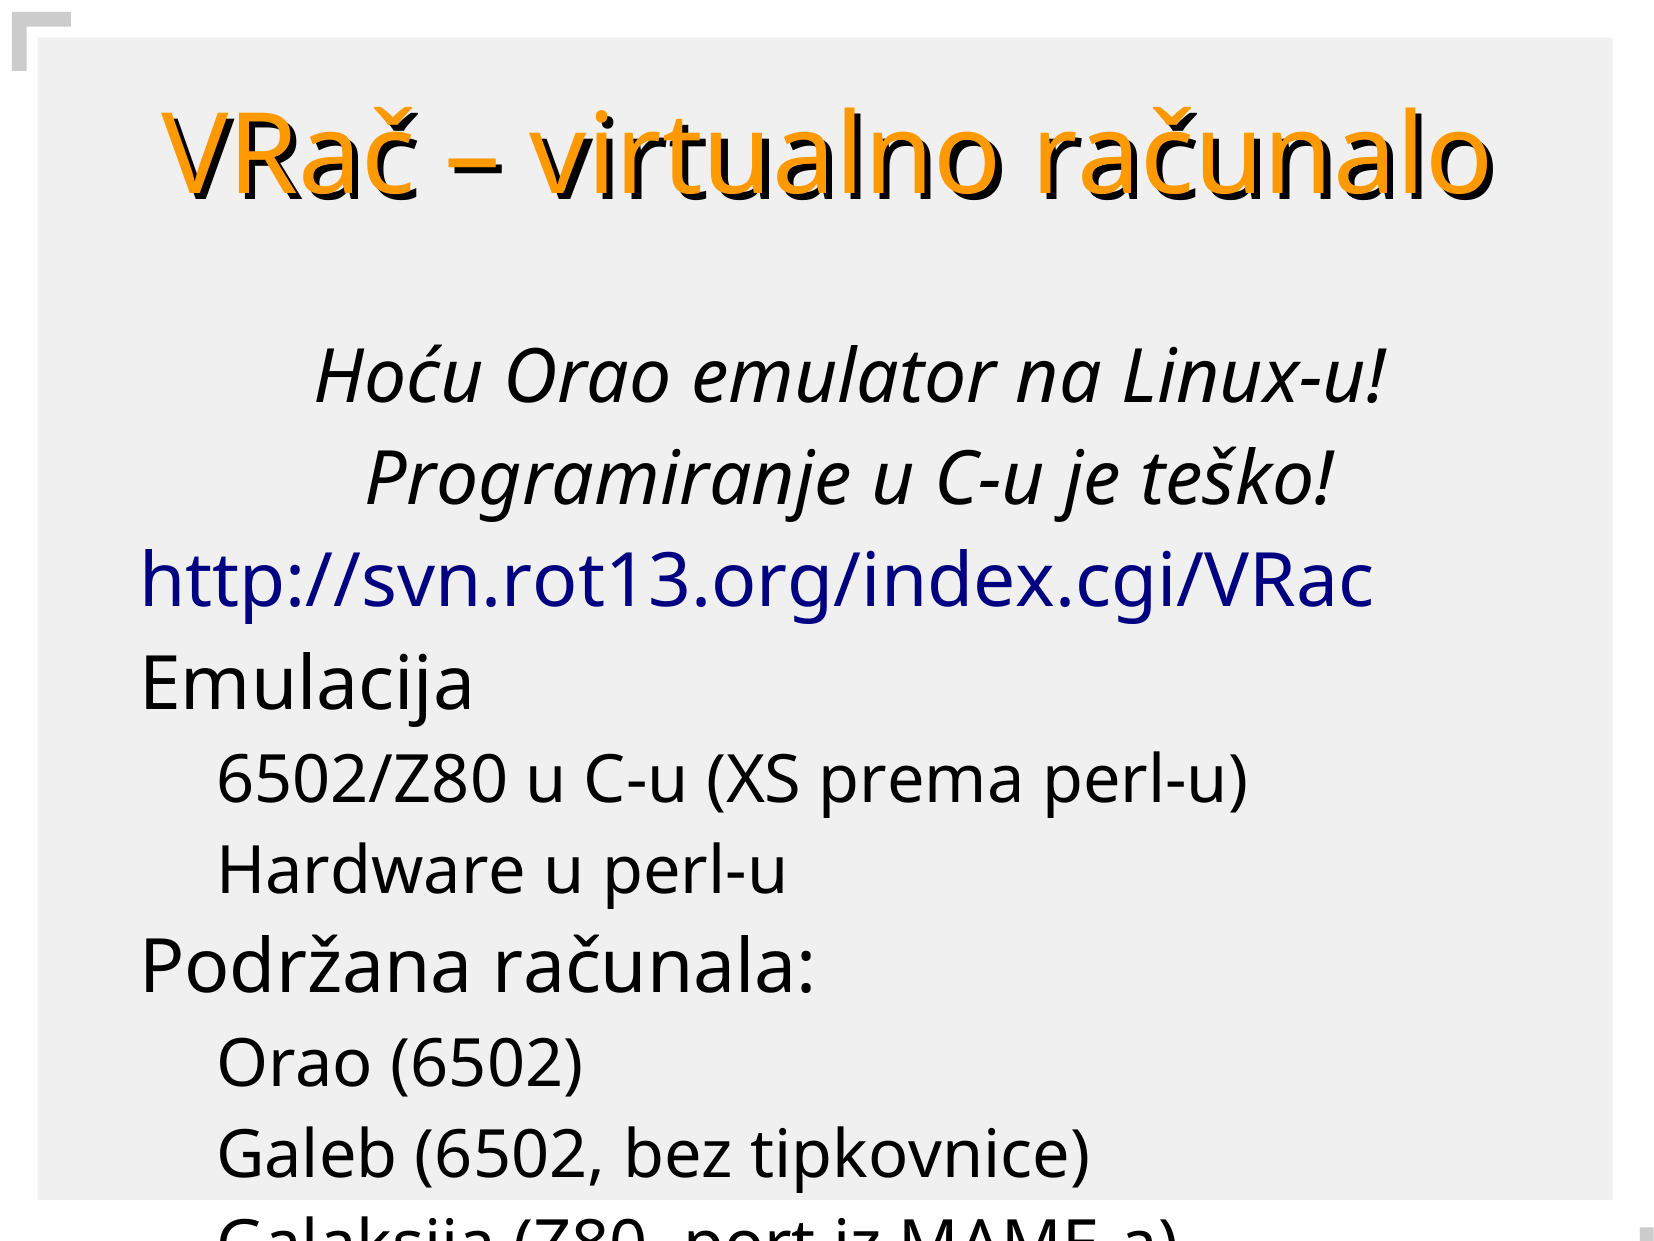

# VRač – virtualno računalo
Hoću Orao emulator na Linux-u!
Programiranje u C-u je teško!
http://svn.rot13.org/index.cgi/VRac
Emulacija
6502/Z80 u C-u (XS prema perl-u)
Hardware u perl-u
Podržana računala:
Orao (6502)
Galeb (6502, bez tipkovnice)
Galaksija (Z80, port iz MAME-a)